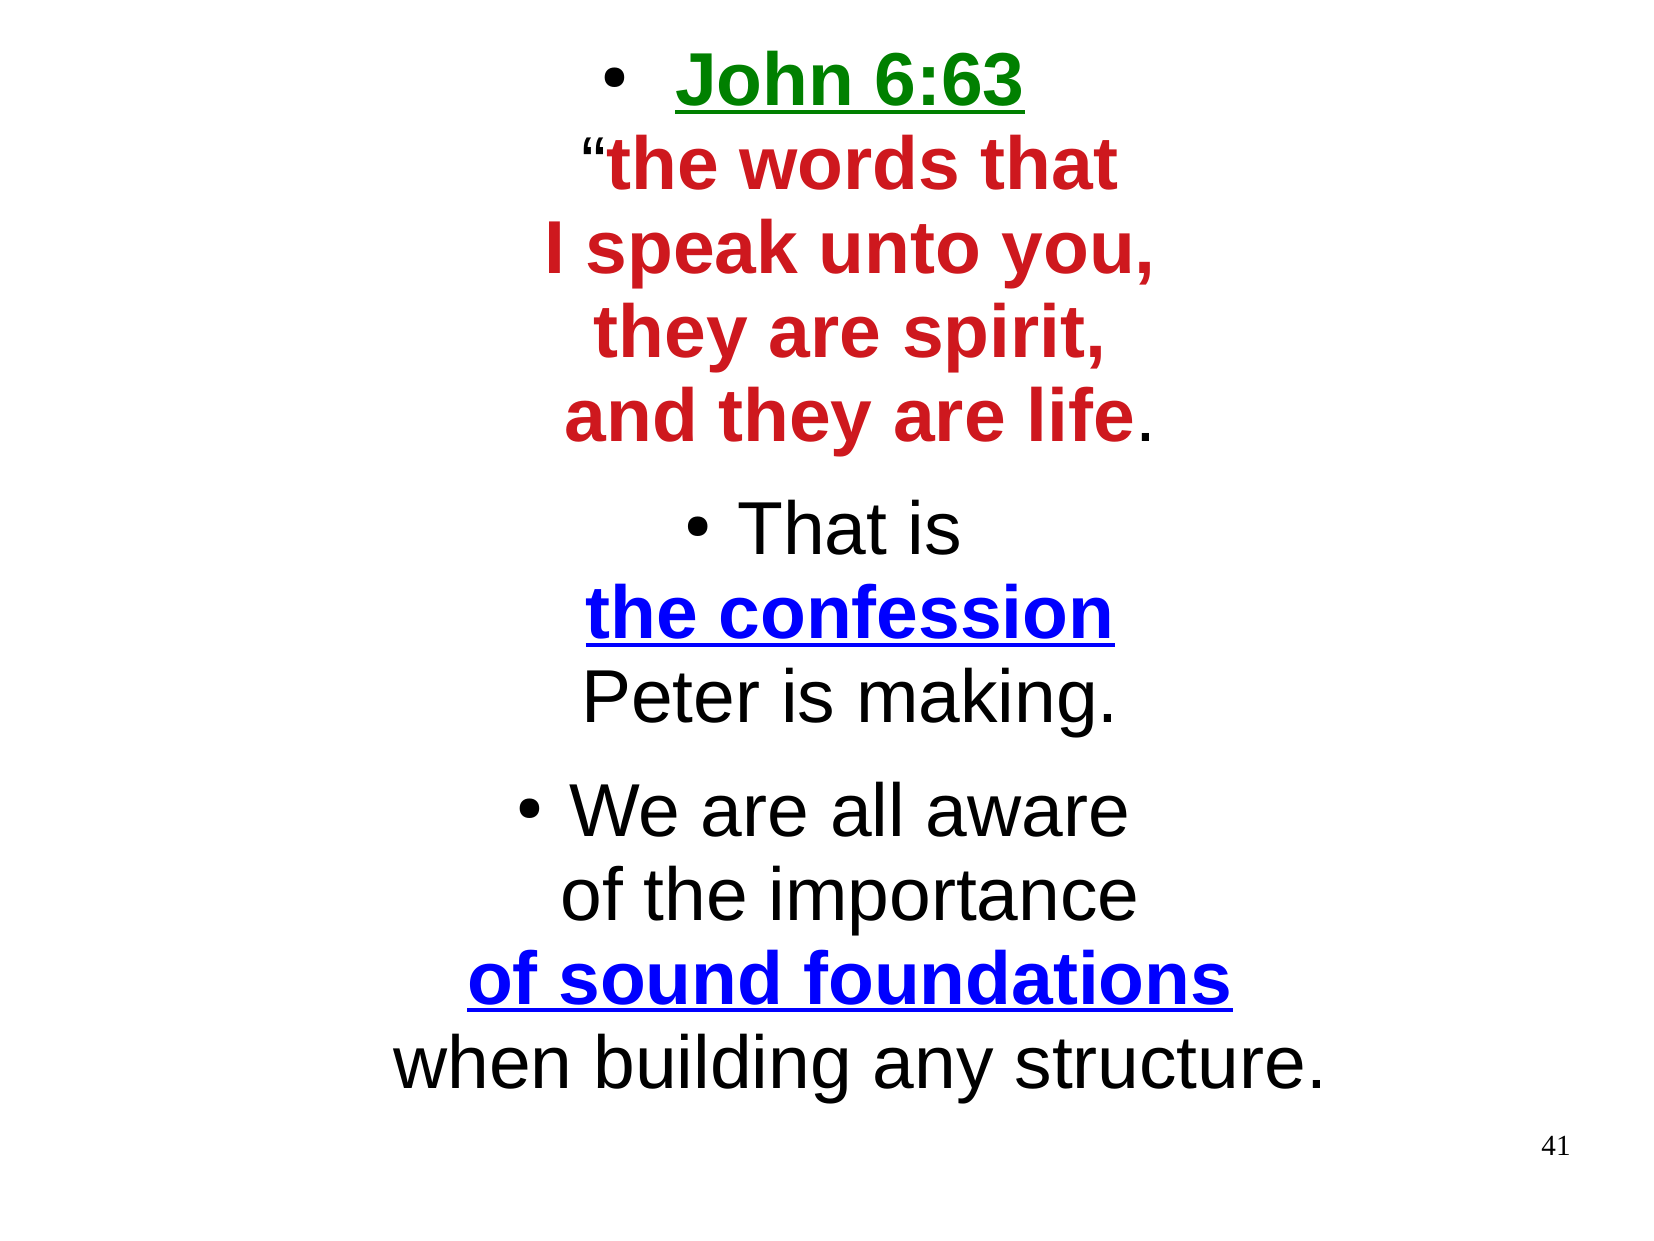

# John 6:63  “the words that I speak unto you, they are spirit, and they are life.
That is
the confession
Peter is making.
We are all aware
of the importance
of sound foundations
when building any structure.
41